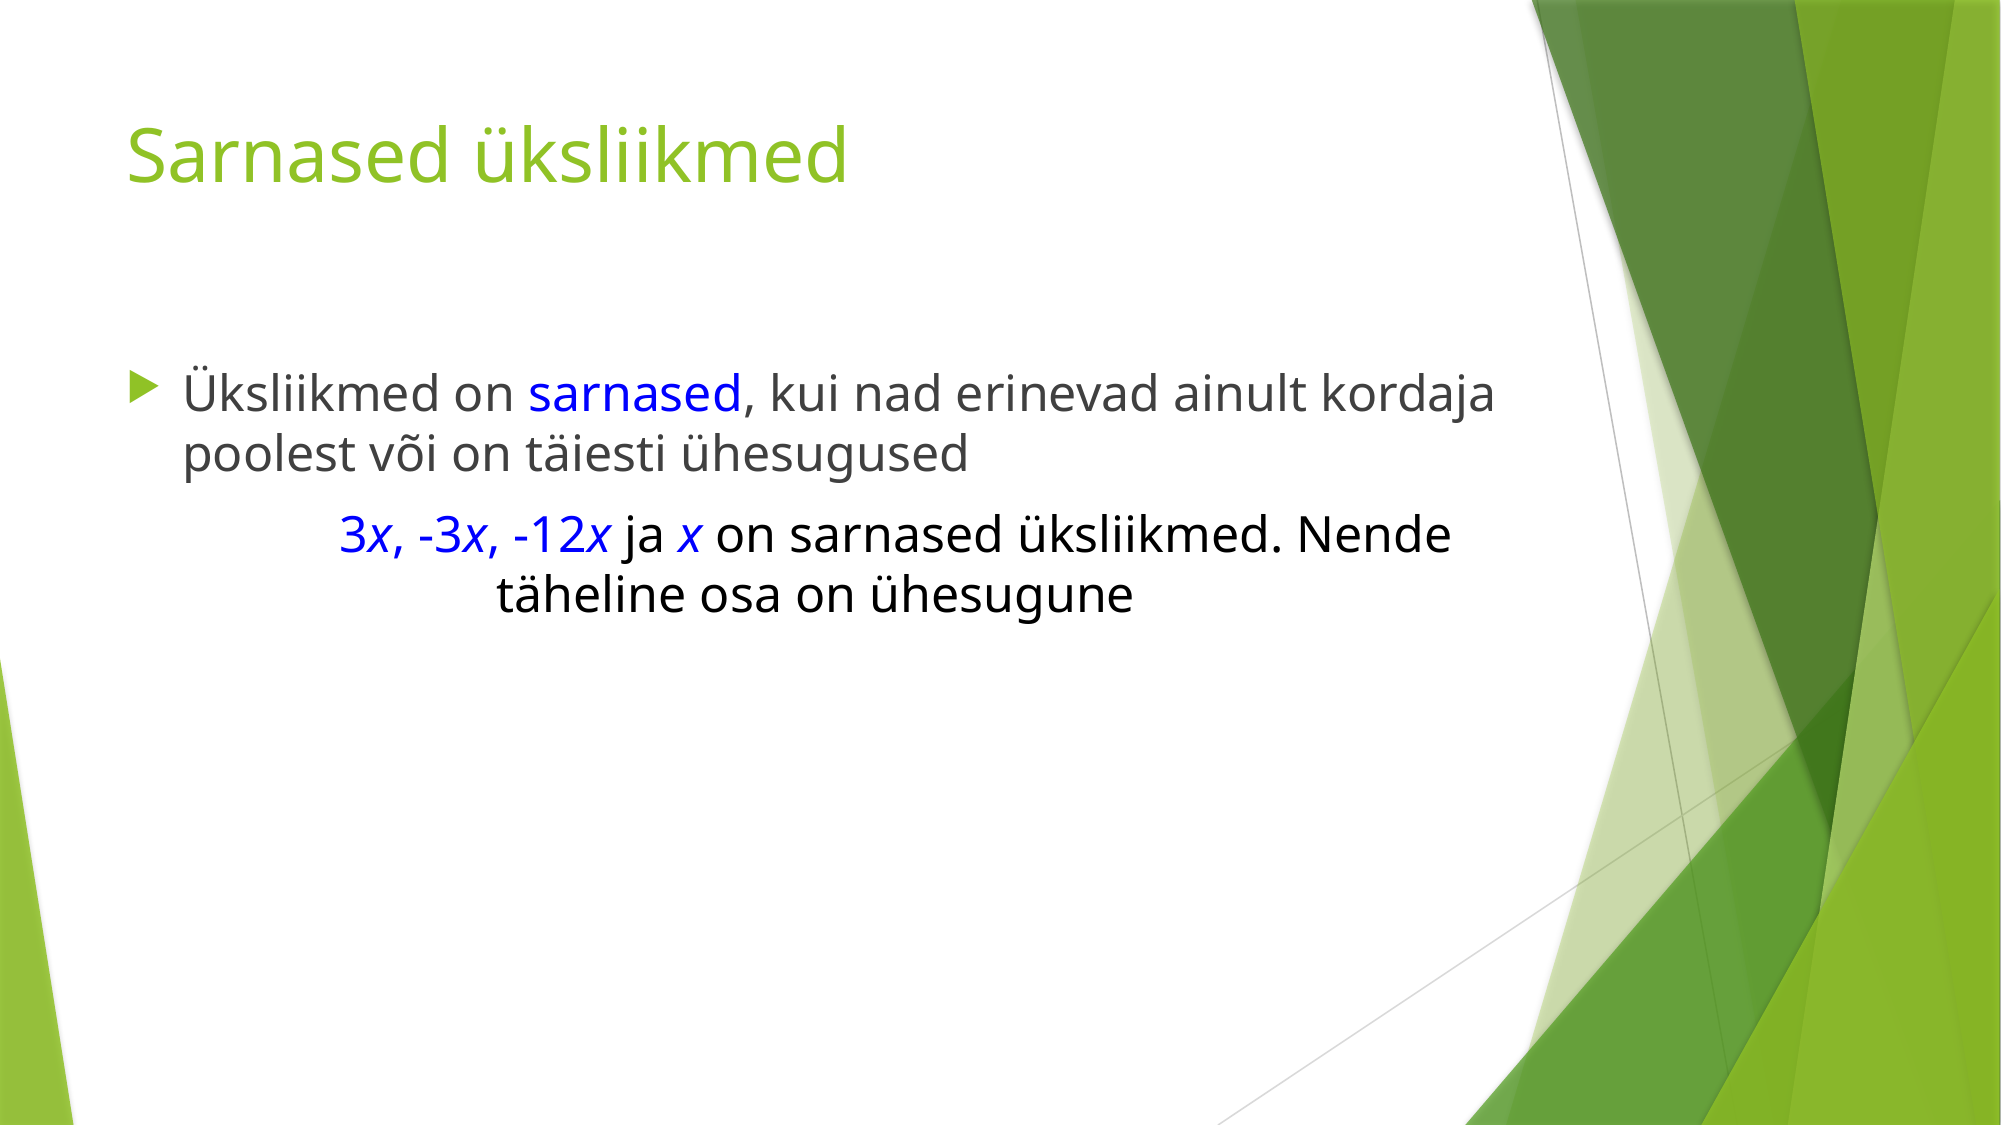

# Sarnased üksliikmed
Üksliikmed on sarnased, kui nad erinevad ainult kordaja poolest või on täiesti ühesugused
		 3x, -3x, -12x ja x on sarnased üksliikmed. Nende täheline osa on ühesugune